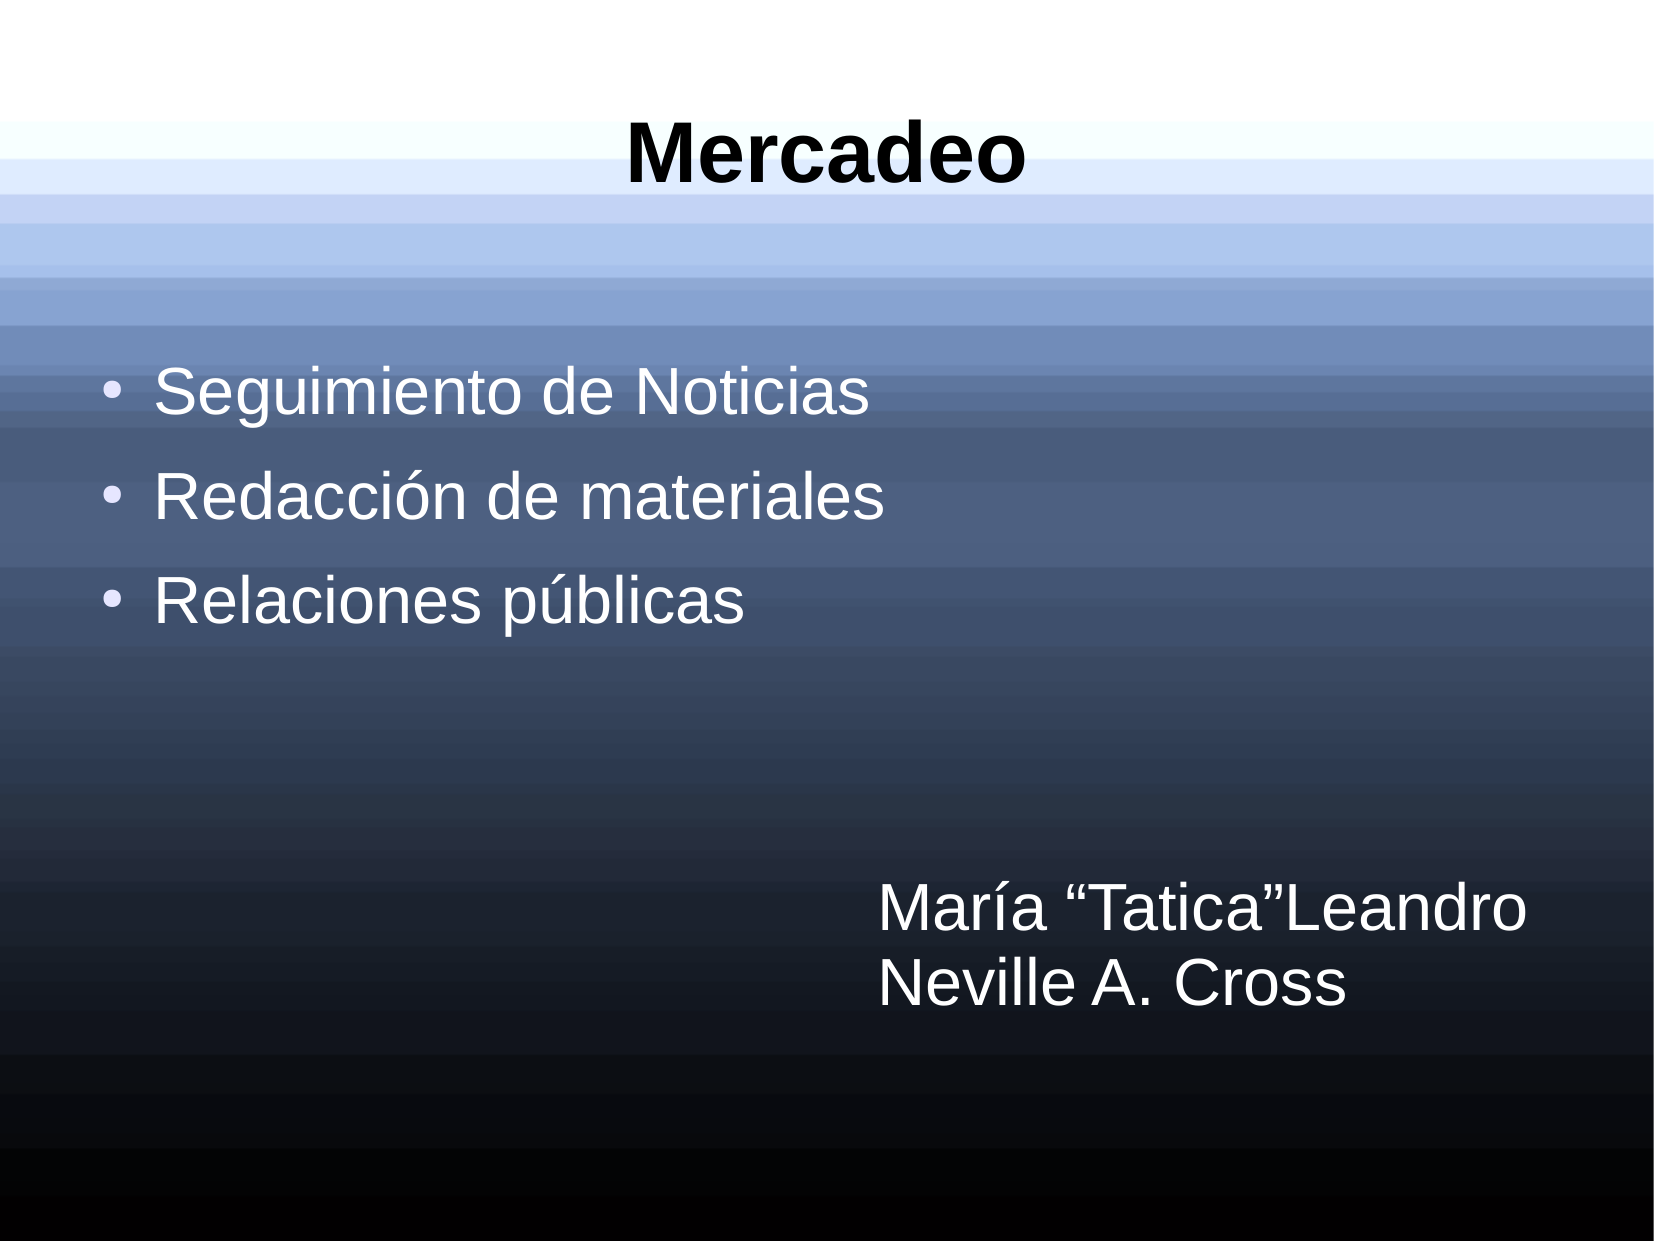

# Mercadeo
Seguimiento de Noticias
Redacción de materiales
Relaciones públicas
María “Tatica”Leandro
Neville A. Cross